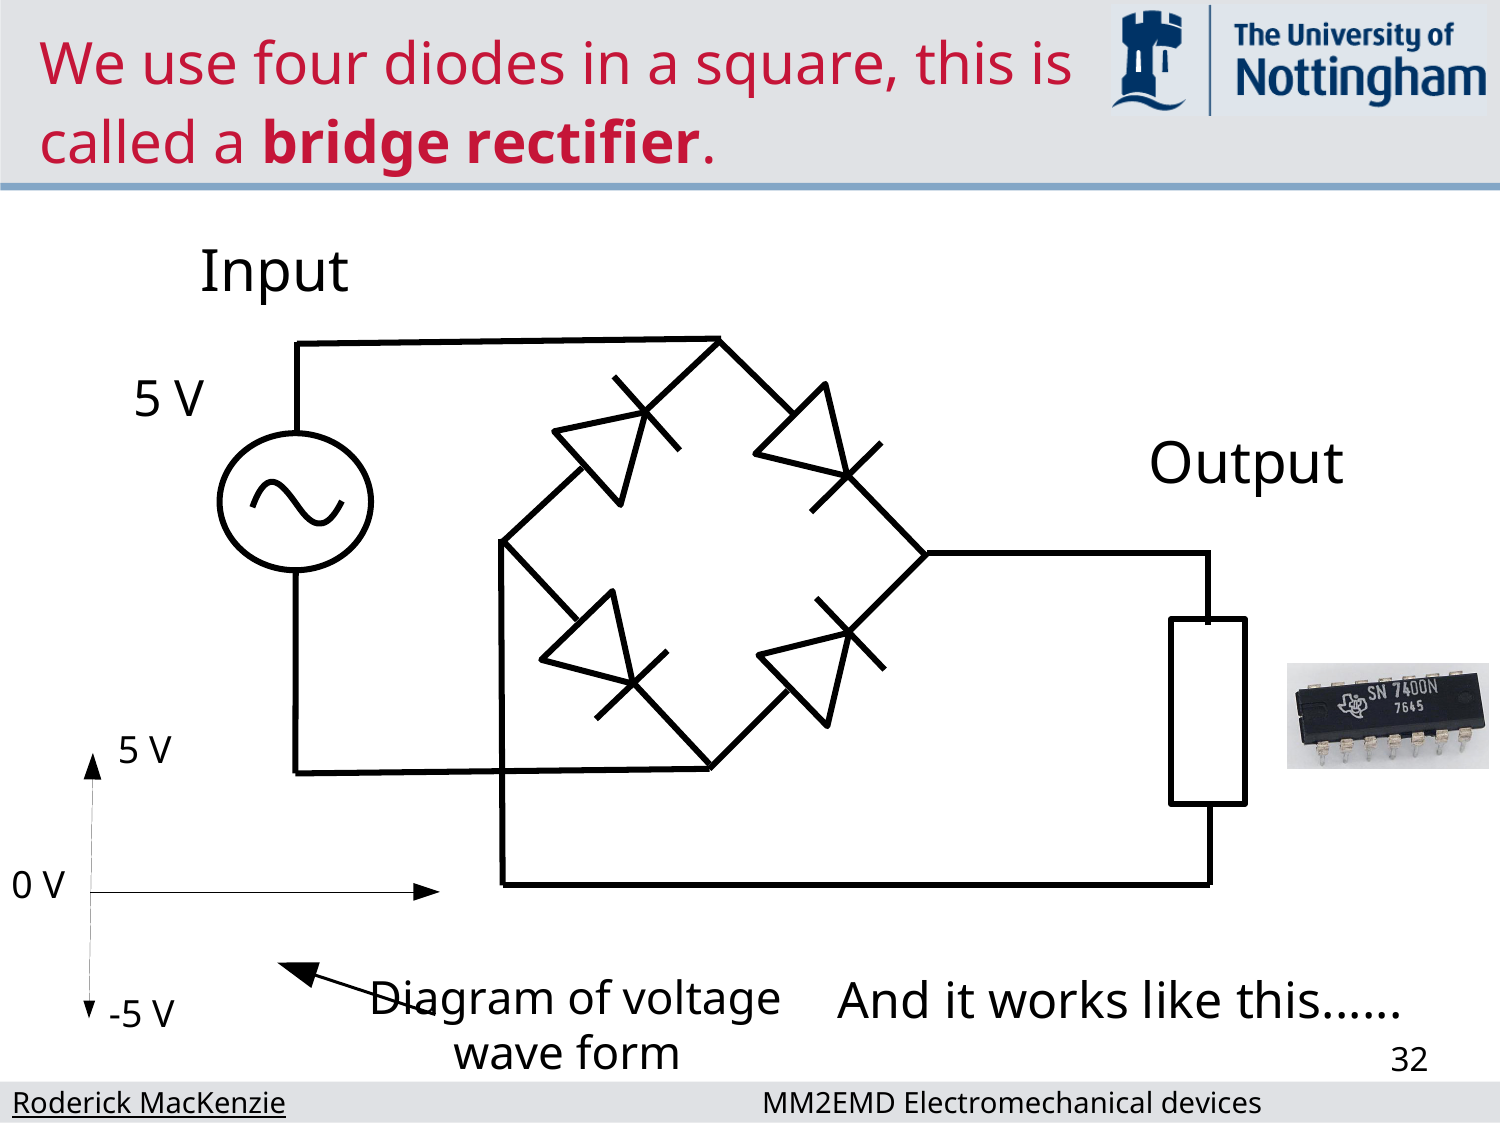

# We use four diodes in a square, this is called a bridge rectifier.
Input
5 V
Output
5 V
0 V
-5 V
Diagram of voltage wave form
And it works like this......